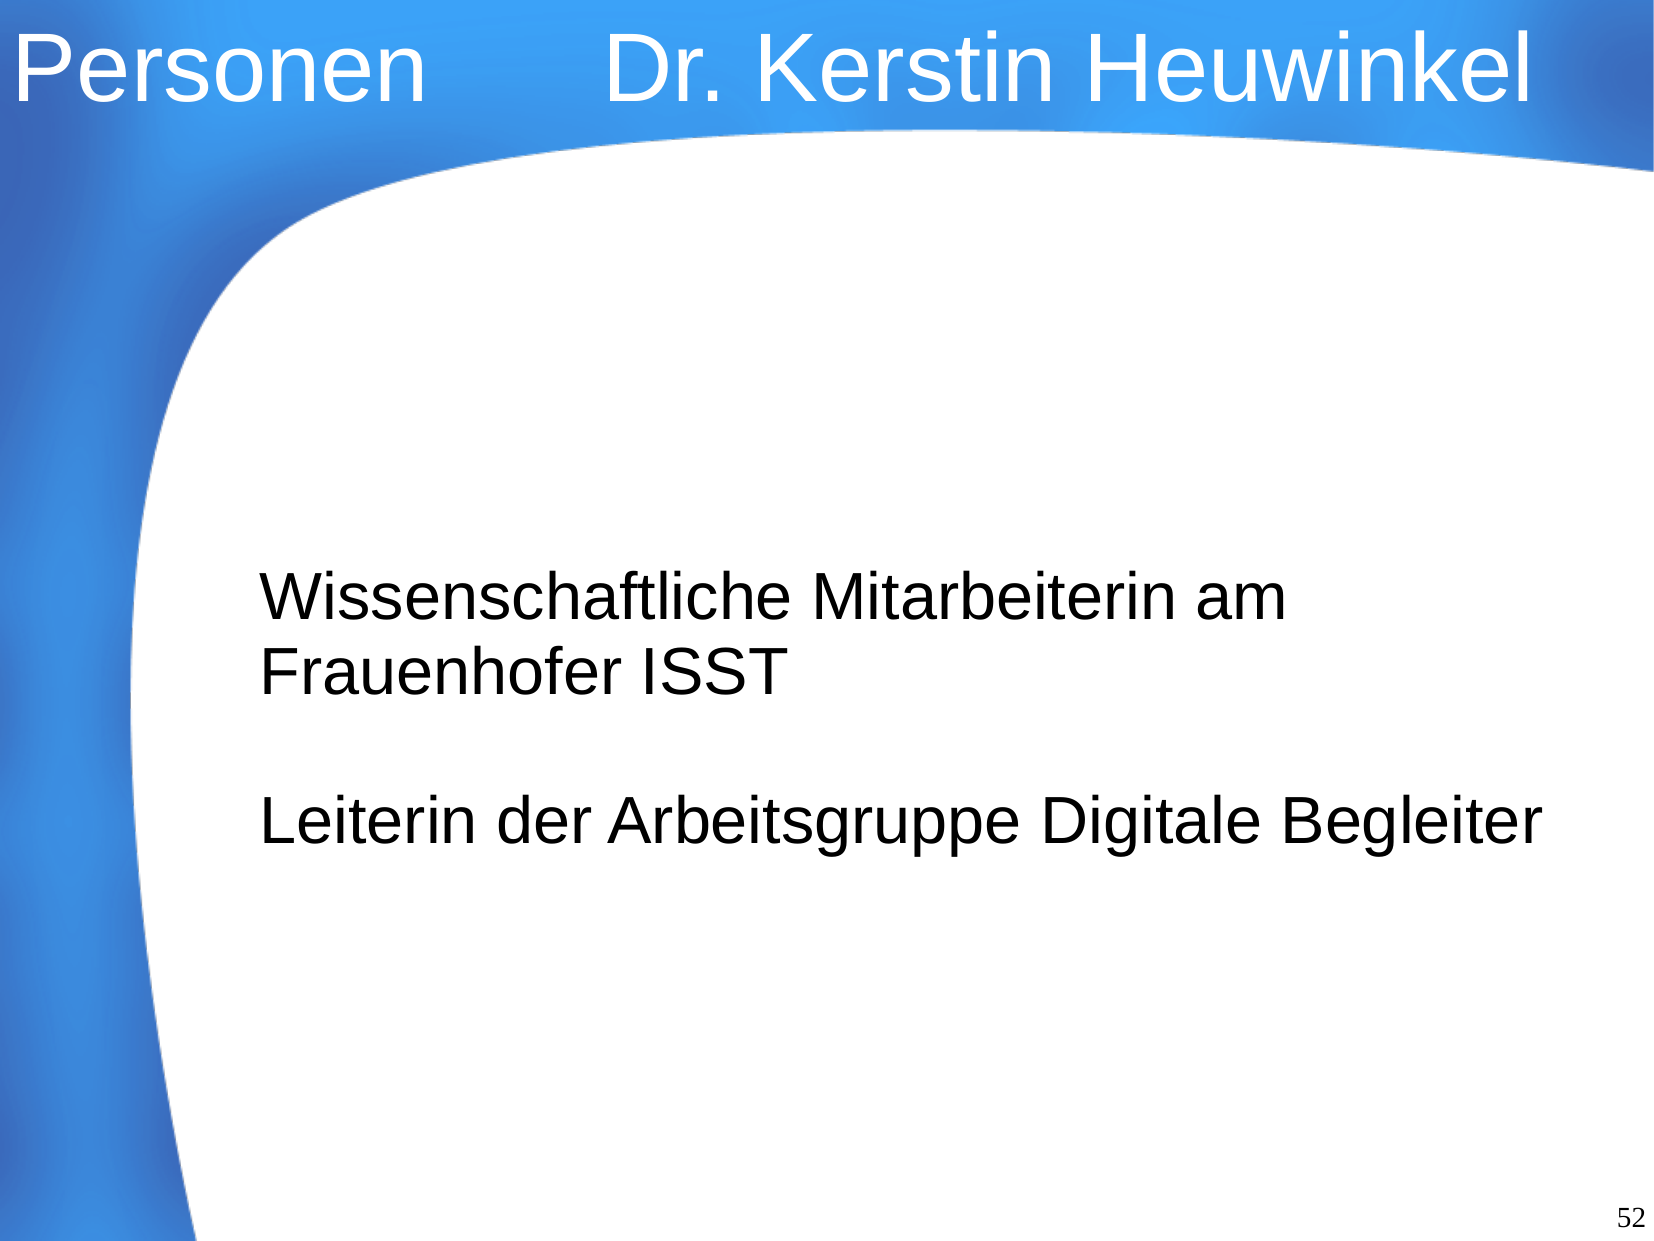

# Dr. Kerstin Heuwinkel
Personen
Wissenschaftliche Mitarbeiterin am Frauenhofer ISST
Leiterin der Arbeitsgruppe Digitale Begleiter
52